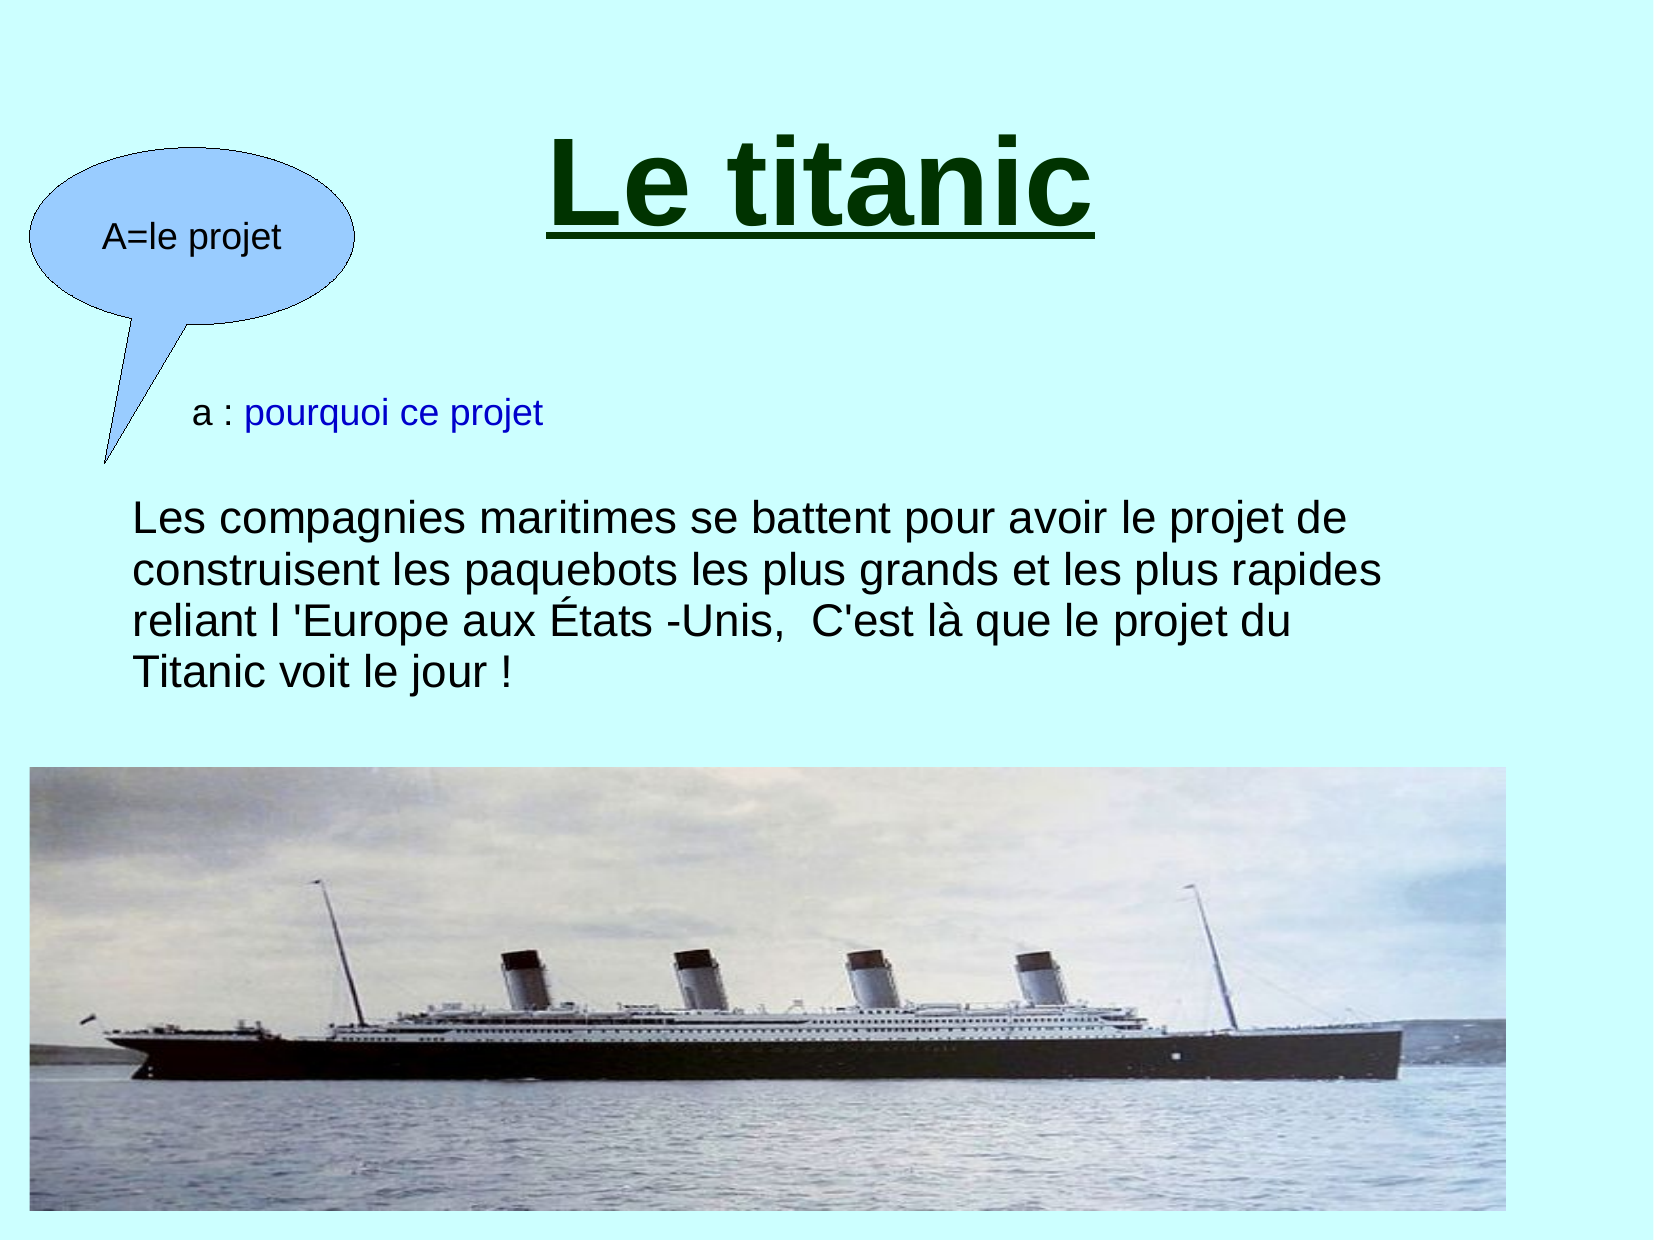

Le titanic
A=le projet
a : pourquoi ce projet
Les compagnies maritimes se battent pour avoir le projet de construisent les paquebots les plus grands et les plus rapides reliant l 'Europe aux États -Unis, C'est là que le projet du Titanic voit le jour !